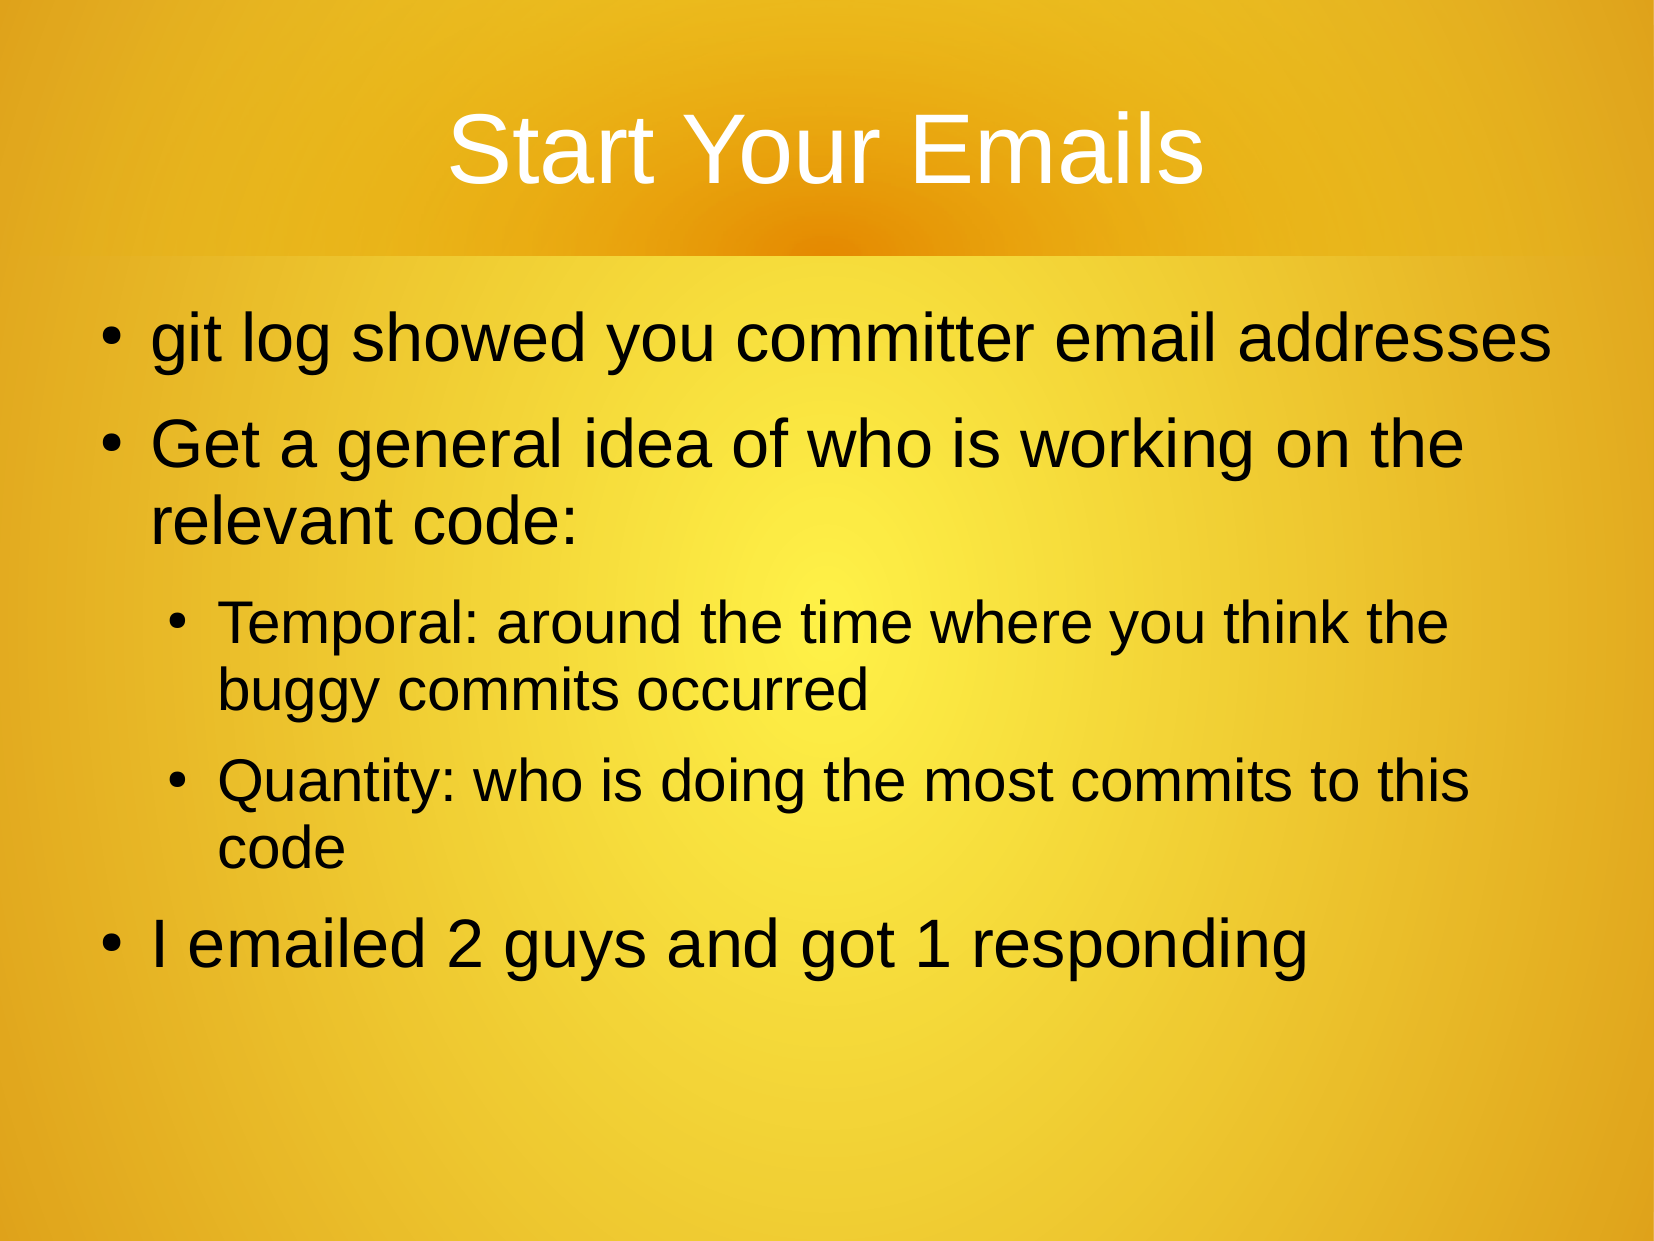

# Start Your Emails
git log showed you committer email addresses
Get a general idea of who is working on the relevant code:
Temporal: around the time where you think the buggy commits occurred
Quantity: who is doing the most commits to this code
I emailed 2 guys and got 1 responding